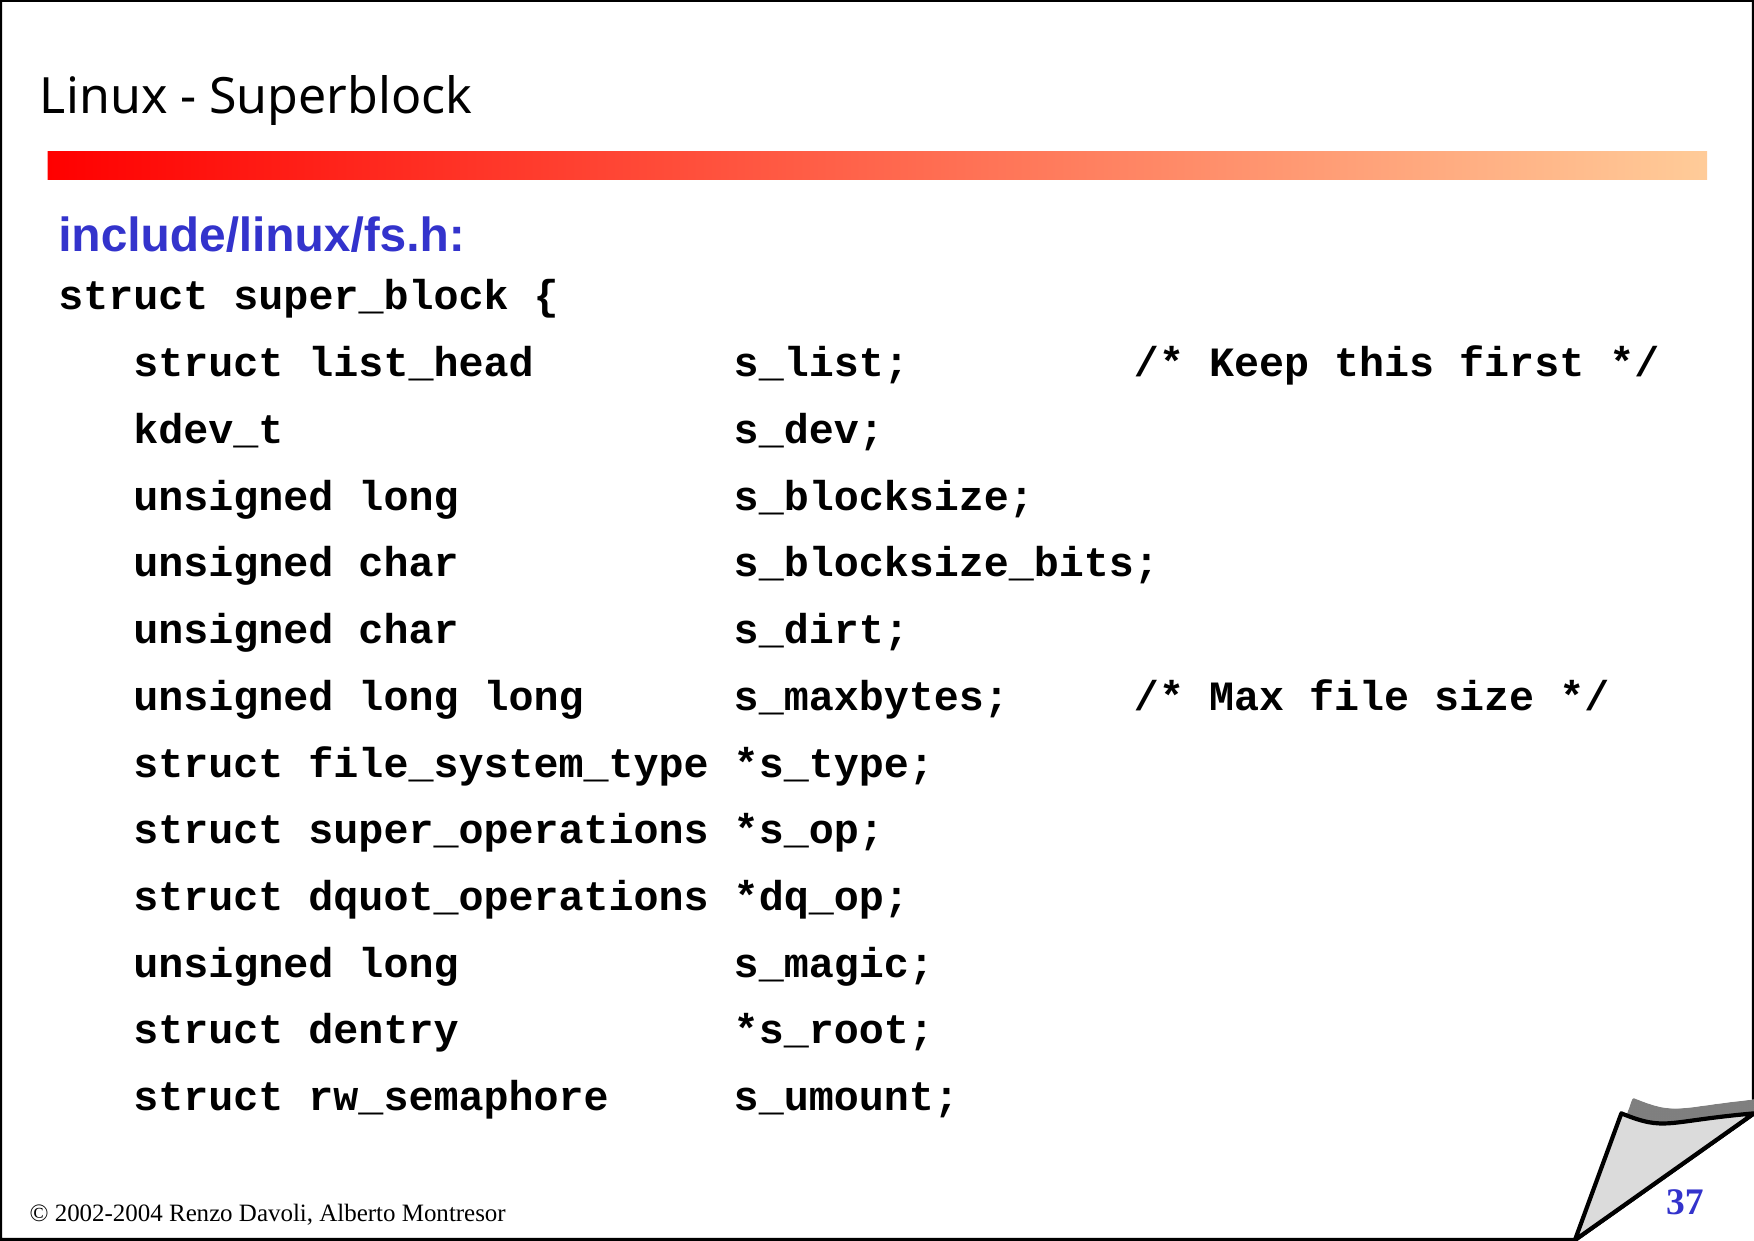

# Linux - Superblock
include/linux/fs.h:
struct super_block {
 struct list_head s_list; /* Keep this first */
 kdev_t s_dev;
 unsigned long s_blocksize;
 unsigned char s_blocksize_bits;
 unsigned char s_dirt;
 unsigned long long s_maxbytes; /* Max file size */
 struct file_system_type *s_type;
 struct super_operations *s_op;
 struct dquot_operations *dq_op;
 unsigned long s_magic;
 struct dentry *s_root;
 struct rw_semaphore s_umount;